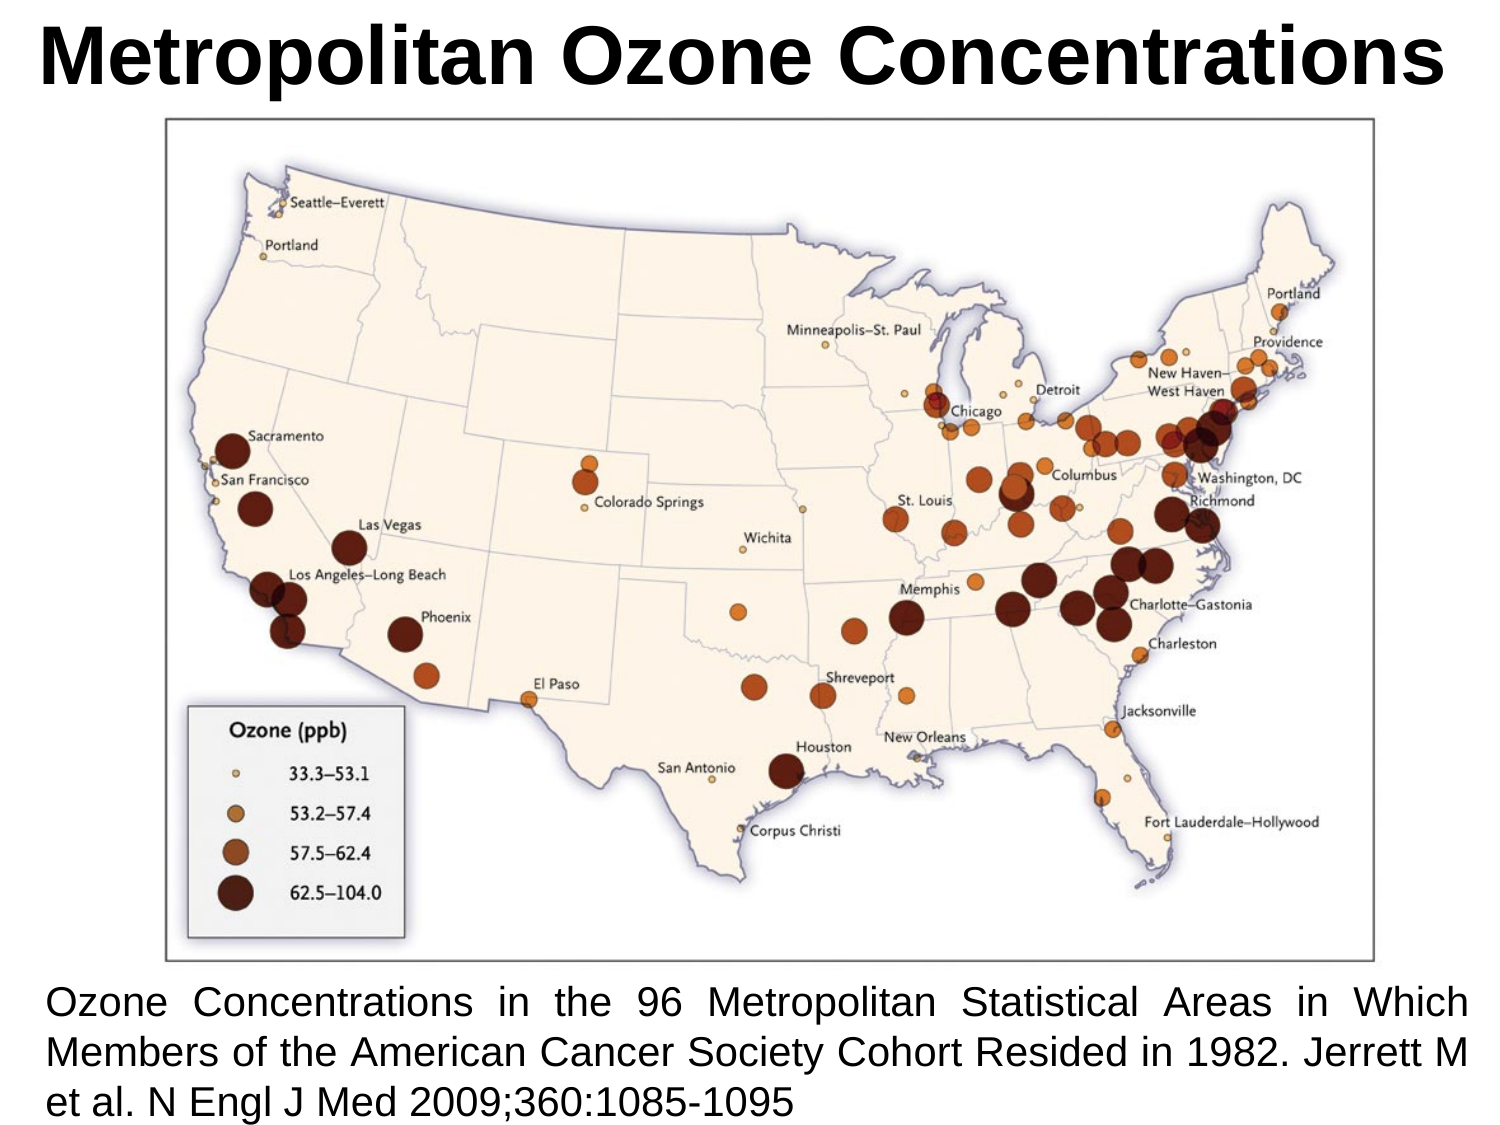

Metropolitan Ozone Concentrations
Ozone Concentrations in the 96 Metropolitan Statistical Areas in Which Members of the American Cancer Society Cohort Resided in 1982. Jerrett M et al. N Engl J Med 2009;360:1085-1095